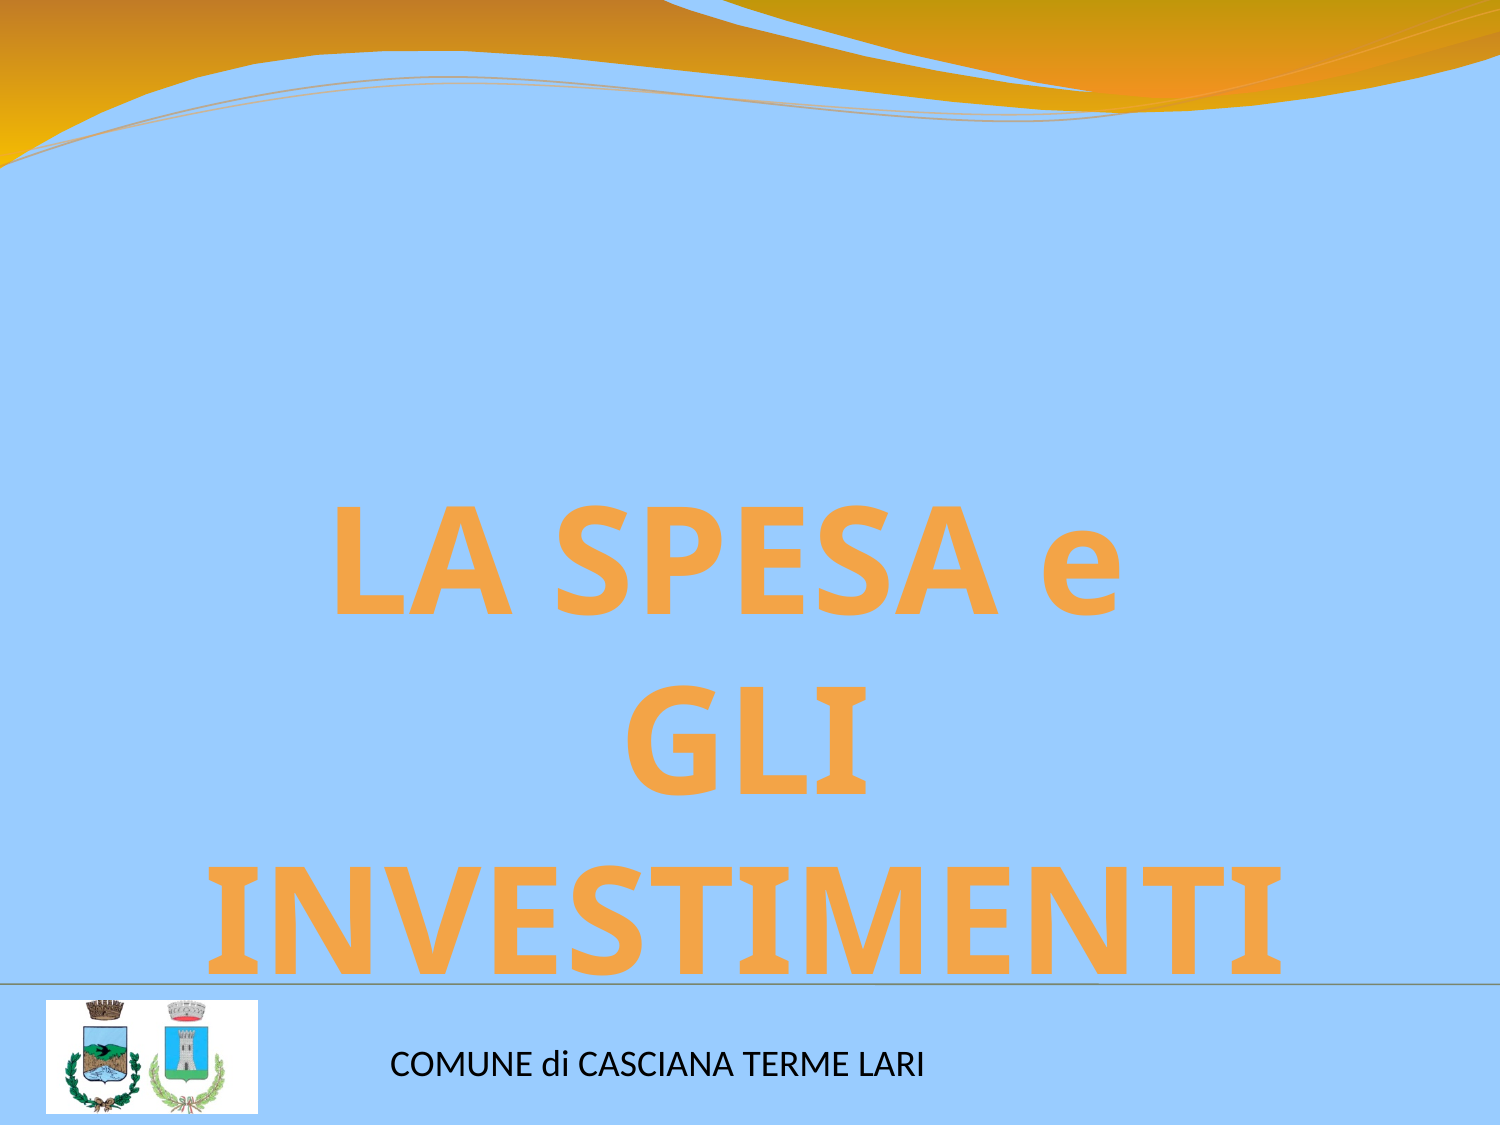

# LA SPESA e GLI INVESTIMENTI
COMUNE di CASCIANA TERME LARI